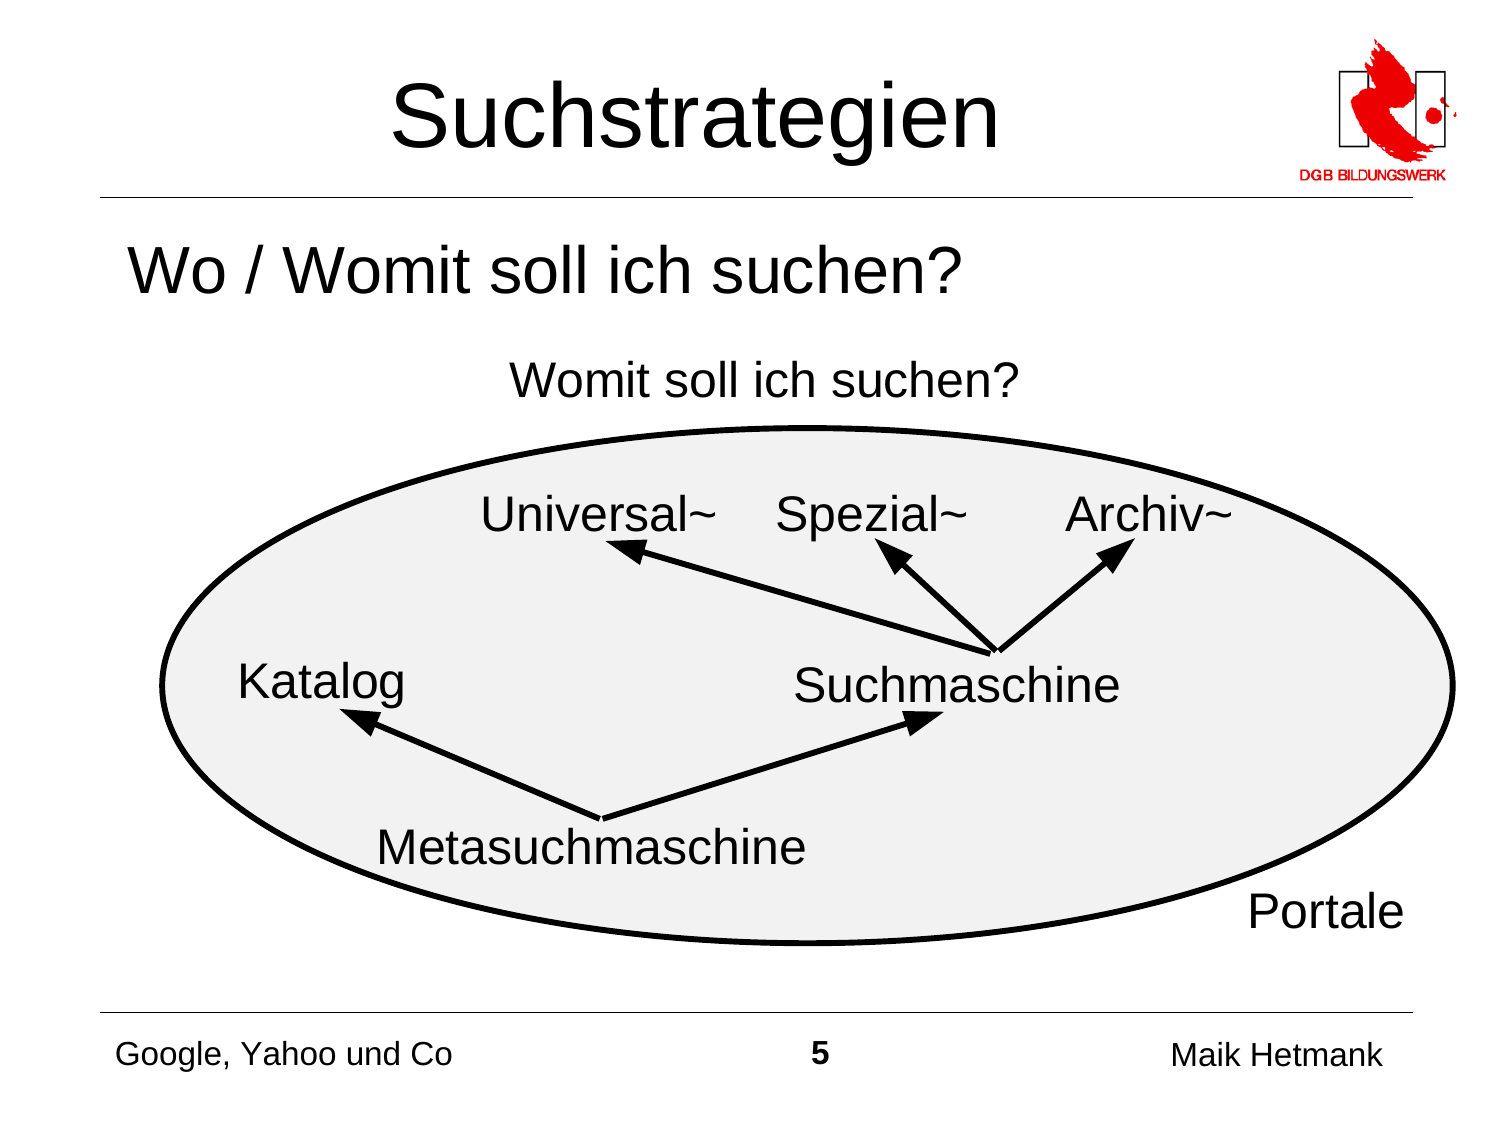

# Suchstrategien
Wo / Womit soll ich suchen?
Womit soll ich suchen?
Universal~
Spezial~
Archiv~
Katalog
Suchmaschine
Metasuchmaschine
Portale